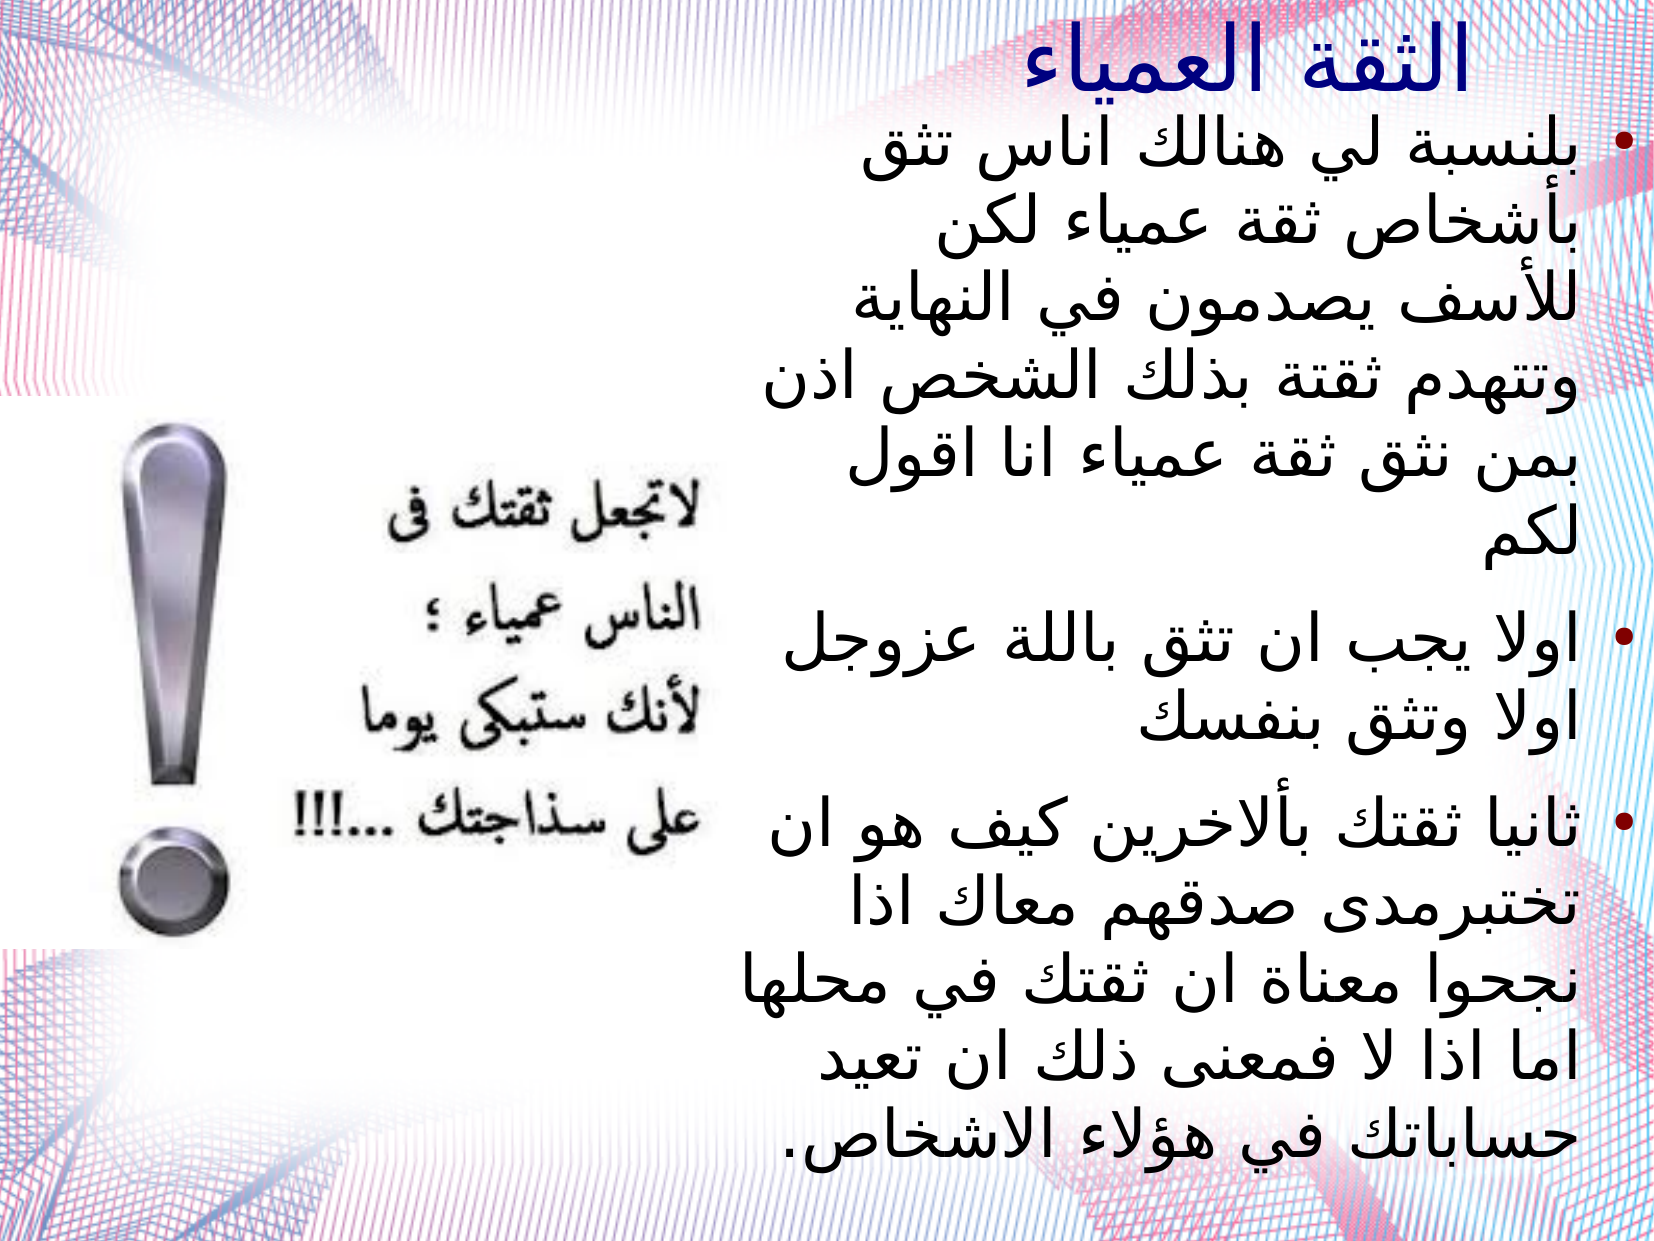

# الثقة العمياء
بلنسبة لي هنالك اناس تثق بأشخاص ثقة عمياء لكن للأسف يصدمون في النهاية وتتهدم ثقتة بذلك الشخص اذن بمن نثق ثقة عمياء انا اقول لكم
اولا يجب ان تثق باللة عزوجل اولا وتثق بنفسك
ثانيا ثقتك بألاخرين كيف هو ان تختبرمدى صدقهم معاك اذا نجحوا معناة ان ثقتك في محلها اما اذا لا فمعنى ذلك ان تعيد حساباتك في هؤلاء الاشخاص.